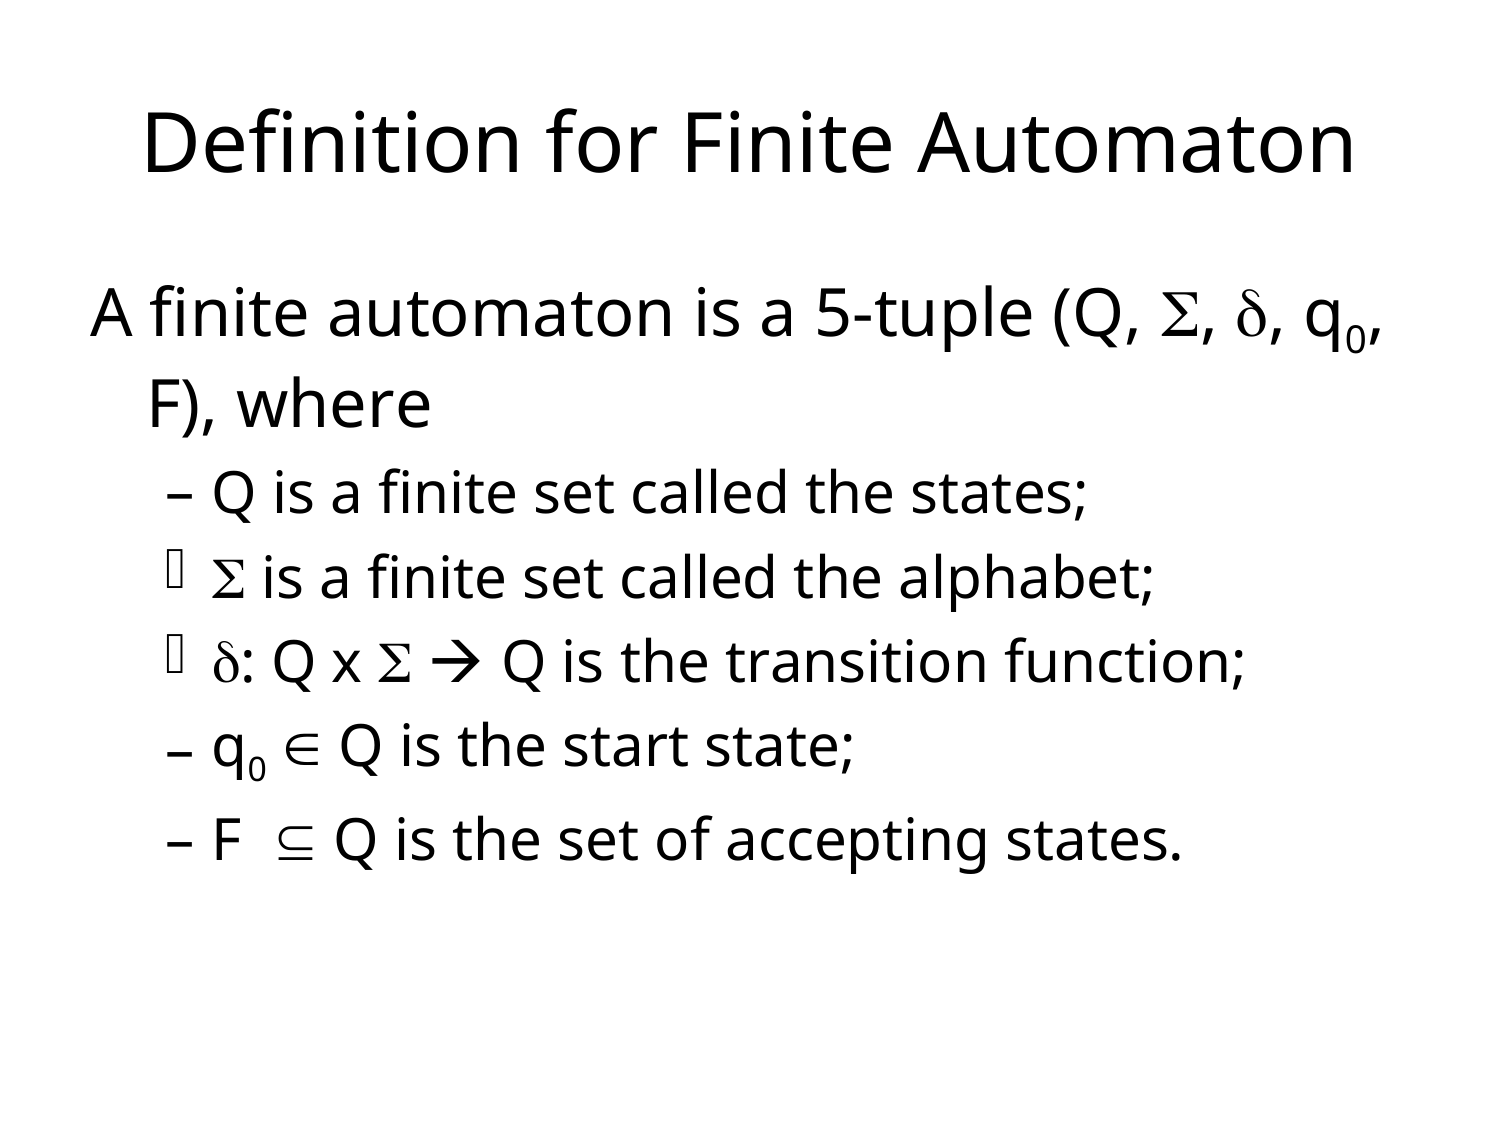

# Definition for Finite Automaton
A finite automaton is a 5-tuple (Q, , , q0, F), where
Q is a finite set called the states;
 is a finite set called the alphabet;
: Q x   Q is the transition function;
q0  Q is the start state;
F  Q is the set of accepting states.